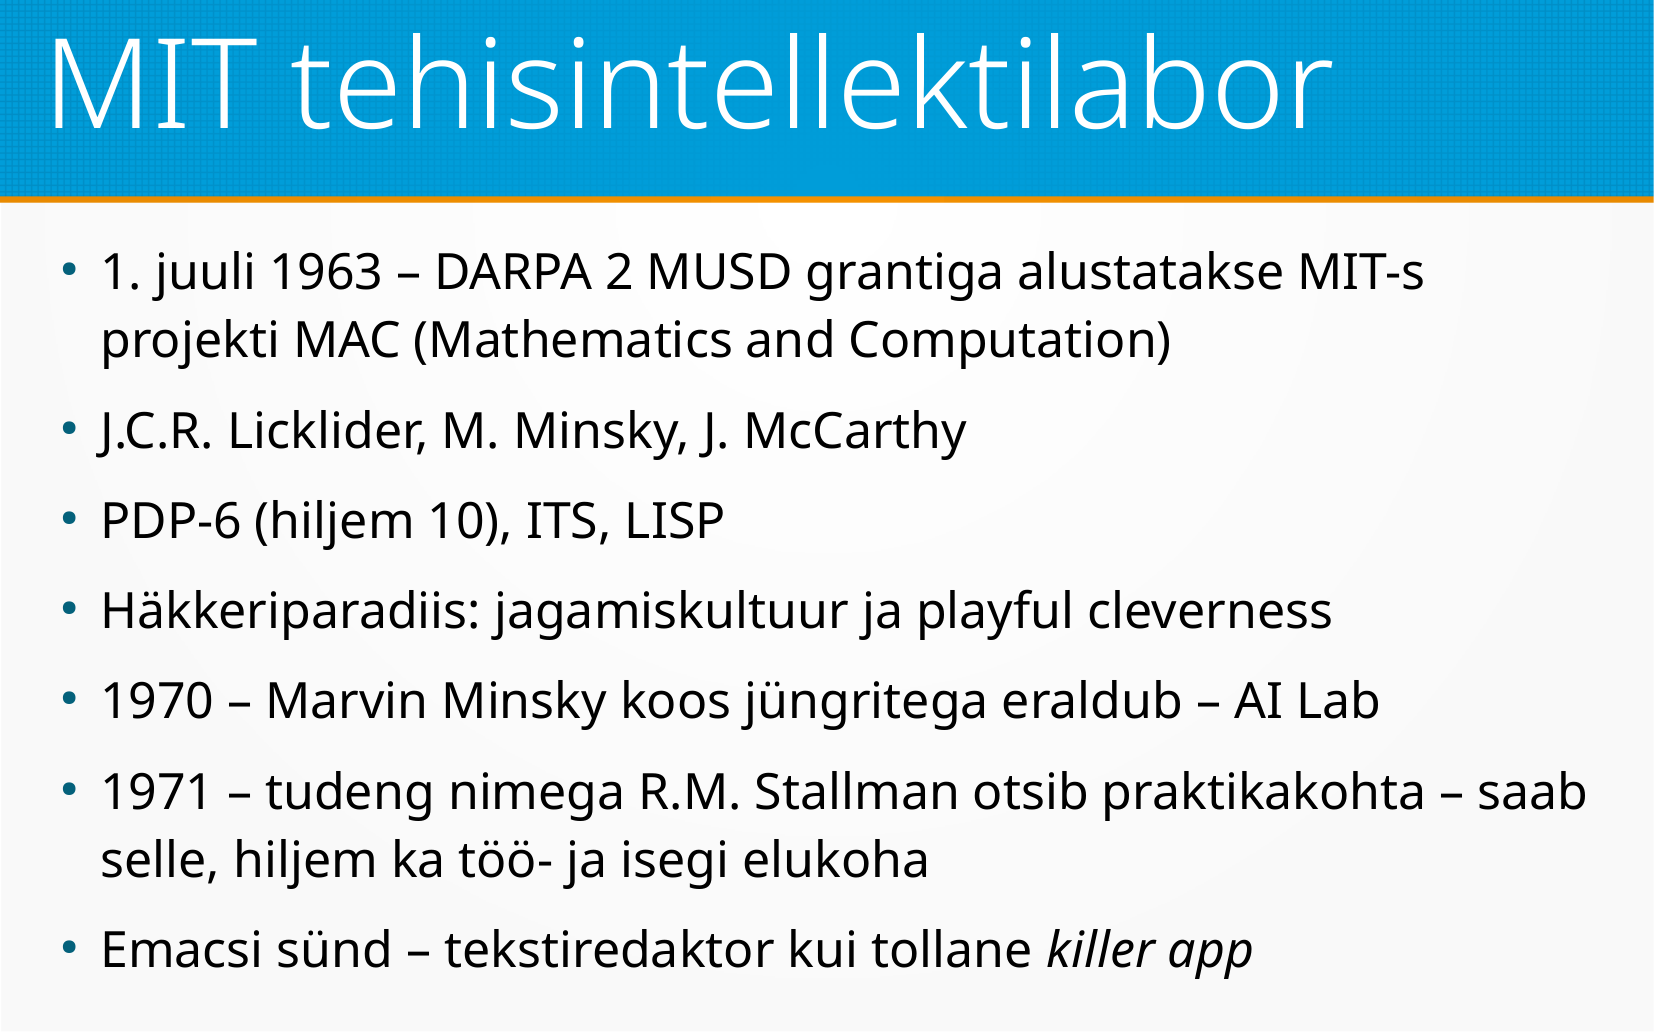

# MIT tehisintellektilabor
1. juuli 1963 – DARPA 2 MUSD grantiga alustatakse MIT-s projekti MAC (Mathematics and Computation)
J.C.R. Licklider, M. Minsky, J. McCarthy
PDP-6 (hiljem 10), ITS, LISP
Häkkeriparadiis: jagamiskultuur ja playful cleverness
1970 – Marvin Minsky koos jüngritega eraldub – AI Lab
1971 – tudeng nimega R.M. Stallman otsib praktikakohta – saab selle, hiljem ka töö- ja isegi elukoha
Emacsi sünd – tekstiredaktor kui tollane killer app